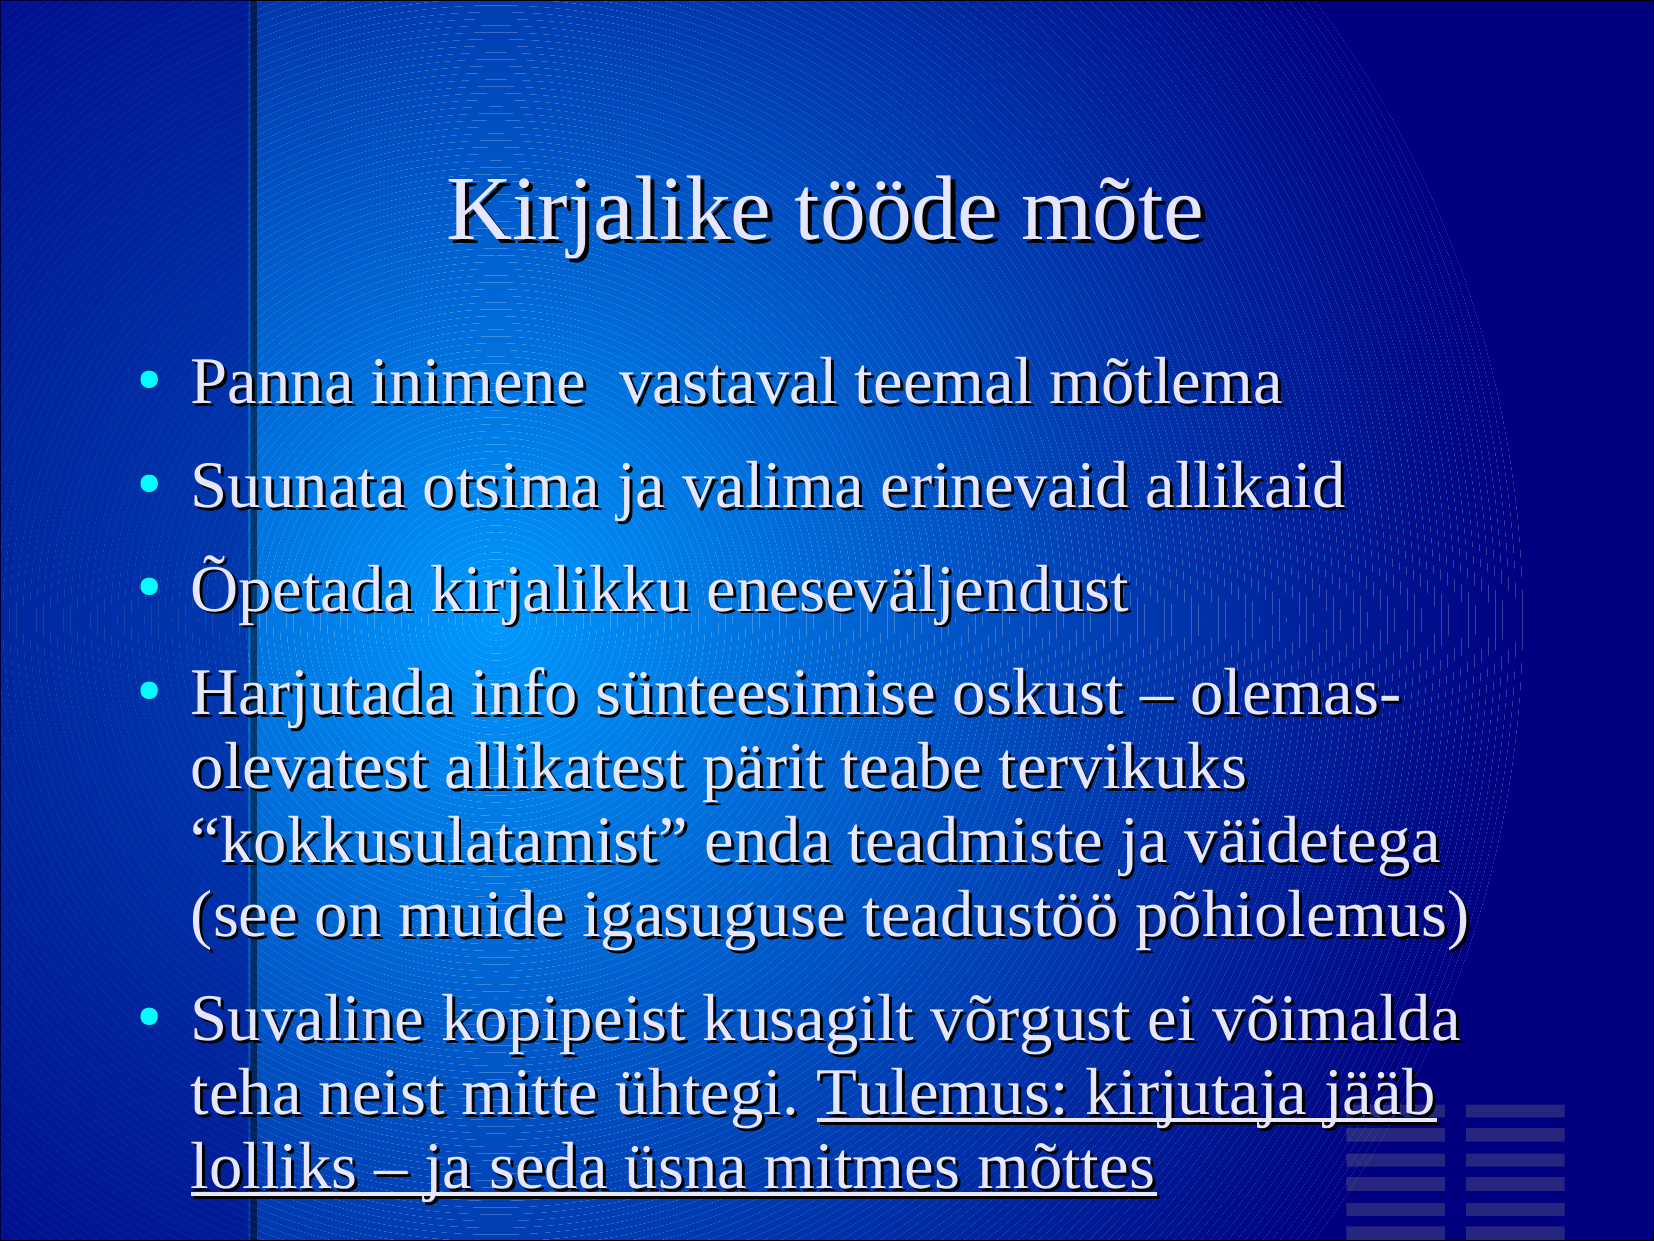

# Kirjalike tööde mõte
Panna inimene vastaval teemal mõtlema
Suunata otsima ja valima erinevaid allikaid
Õpetada kirjalikku eneseväljendust
Harjutada info sünteesimise oskust – olemas-olevatest allikatest pärit teabe tervikuks “kokkusulatamist” enda teadmiste ja väidetega (see on muide igasuguse teadustöö põhiolemus)
Suvaline kopipeist kusagilt võrgust ei võimalda teha neist mitte ühtegi. Tulemus: kirjutaja jääb lolliks – ja seda üsna mitmes mõttes